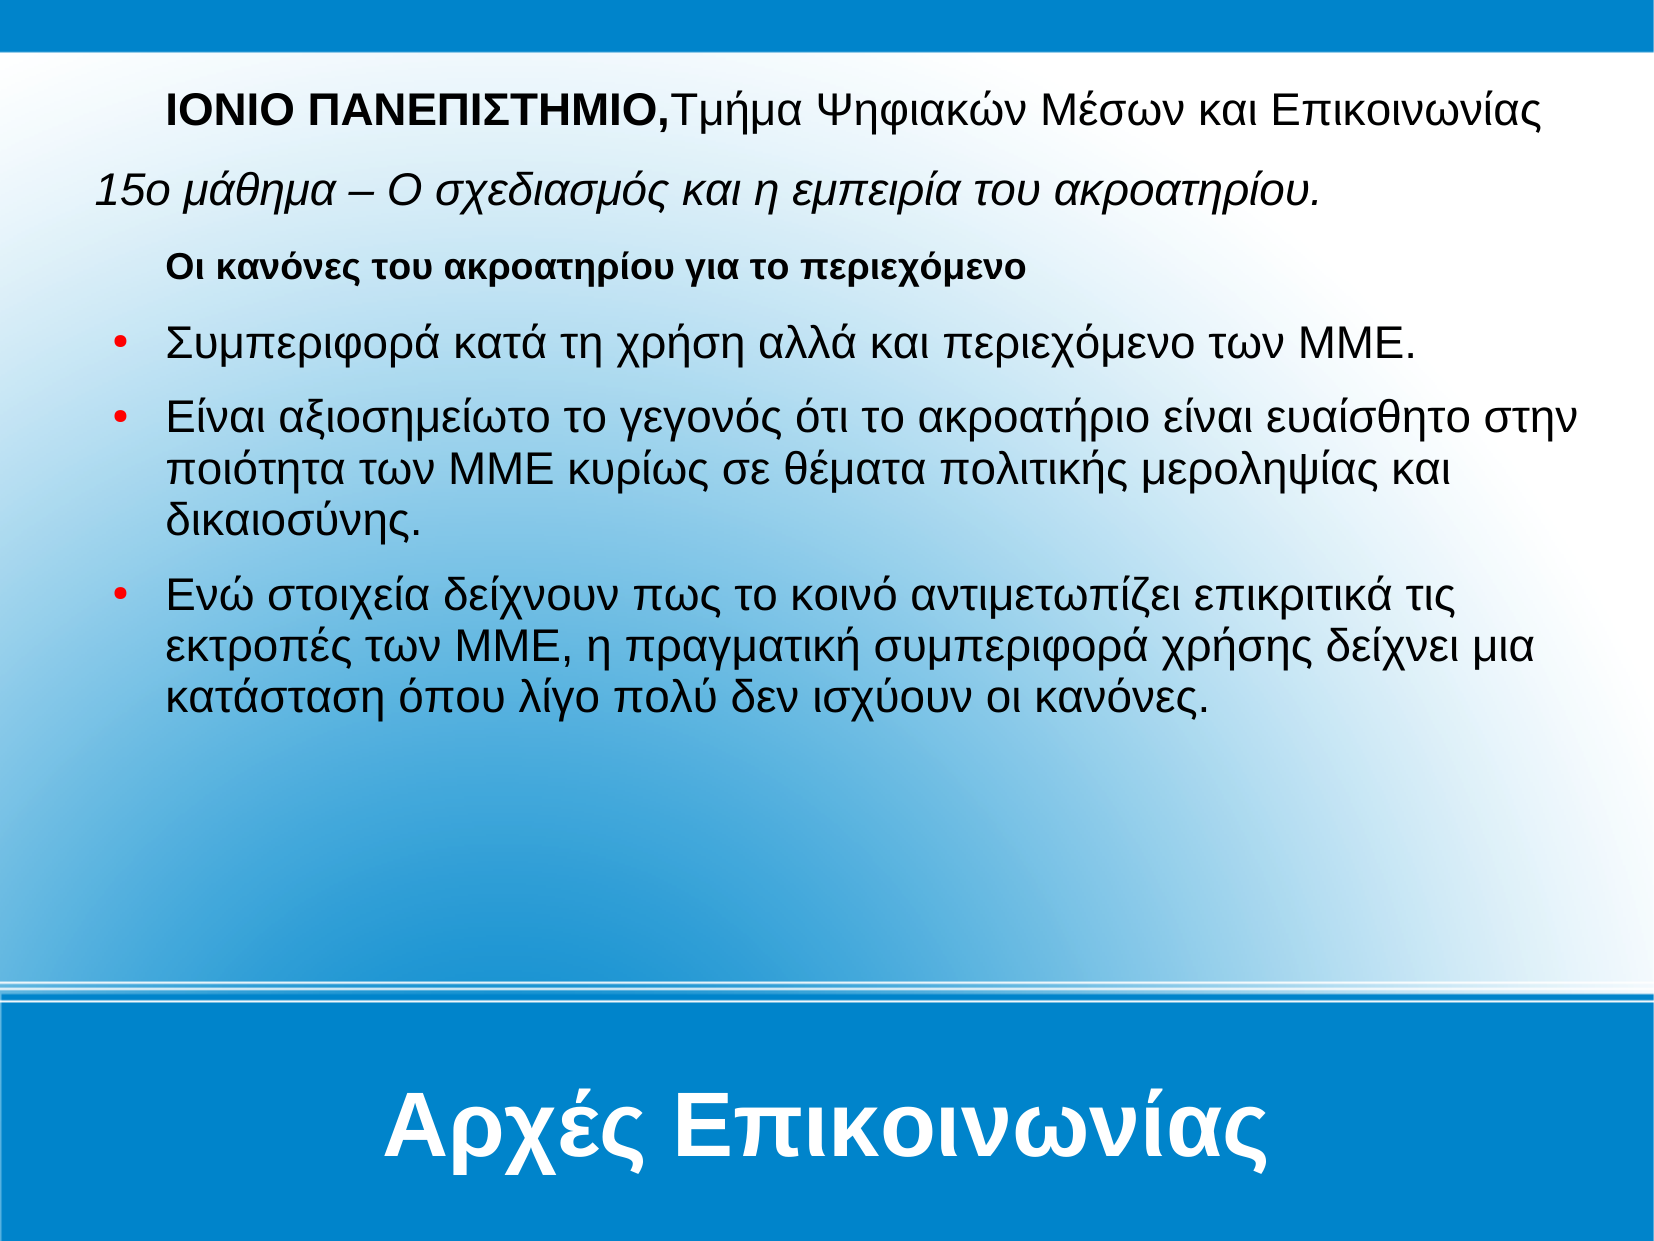

ΙΟΝΙΟ ΠΑΝΕΠΙΣΤΗΜΙΟ,Τμήμα Ψηφιακών Μέσων και Επικοινωνίας
15ο μάθημα – Ο σχεδιασμός και η εμπειρία του ακροατηρίου.
Οι κανόνες του ακροατηρίου για το περιεχόμενο
Συμπεριφορά κατά τη χρήση αλλά και περιεχόμενο των ΜΜΕ.
Είναι αξιοσημείωτο το γεγονός ότι το ακροατήριο είναι ευαίσθητο στην ποιότητα των ΜΜΕ κυρίως σε θέματα πολιτικής μεροληψίας και δικαιοσύνης.
Ενώ στοιχεία δείχνουν πως το κοινό αντιμετωπίζει επικριτικά τις εκτροπές των ΜΜΕ, η πραγματική συμπεριφορά χρήσης δείχνει μια κατάσταση όπου λίγο πολύ δεν ισχύουν οι κανόνες.
# Αρχές Επικοινωνίας